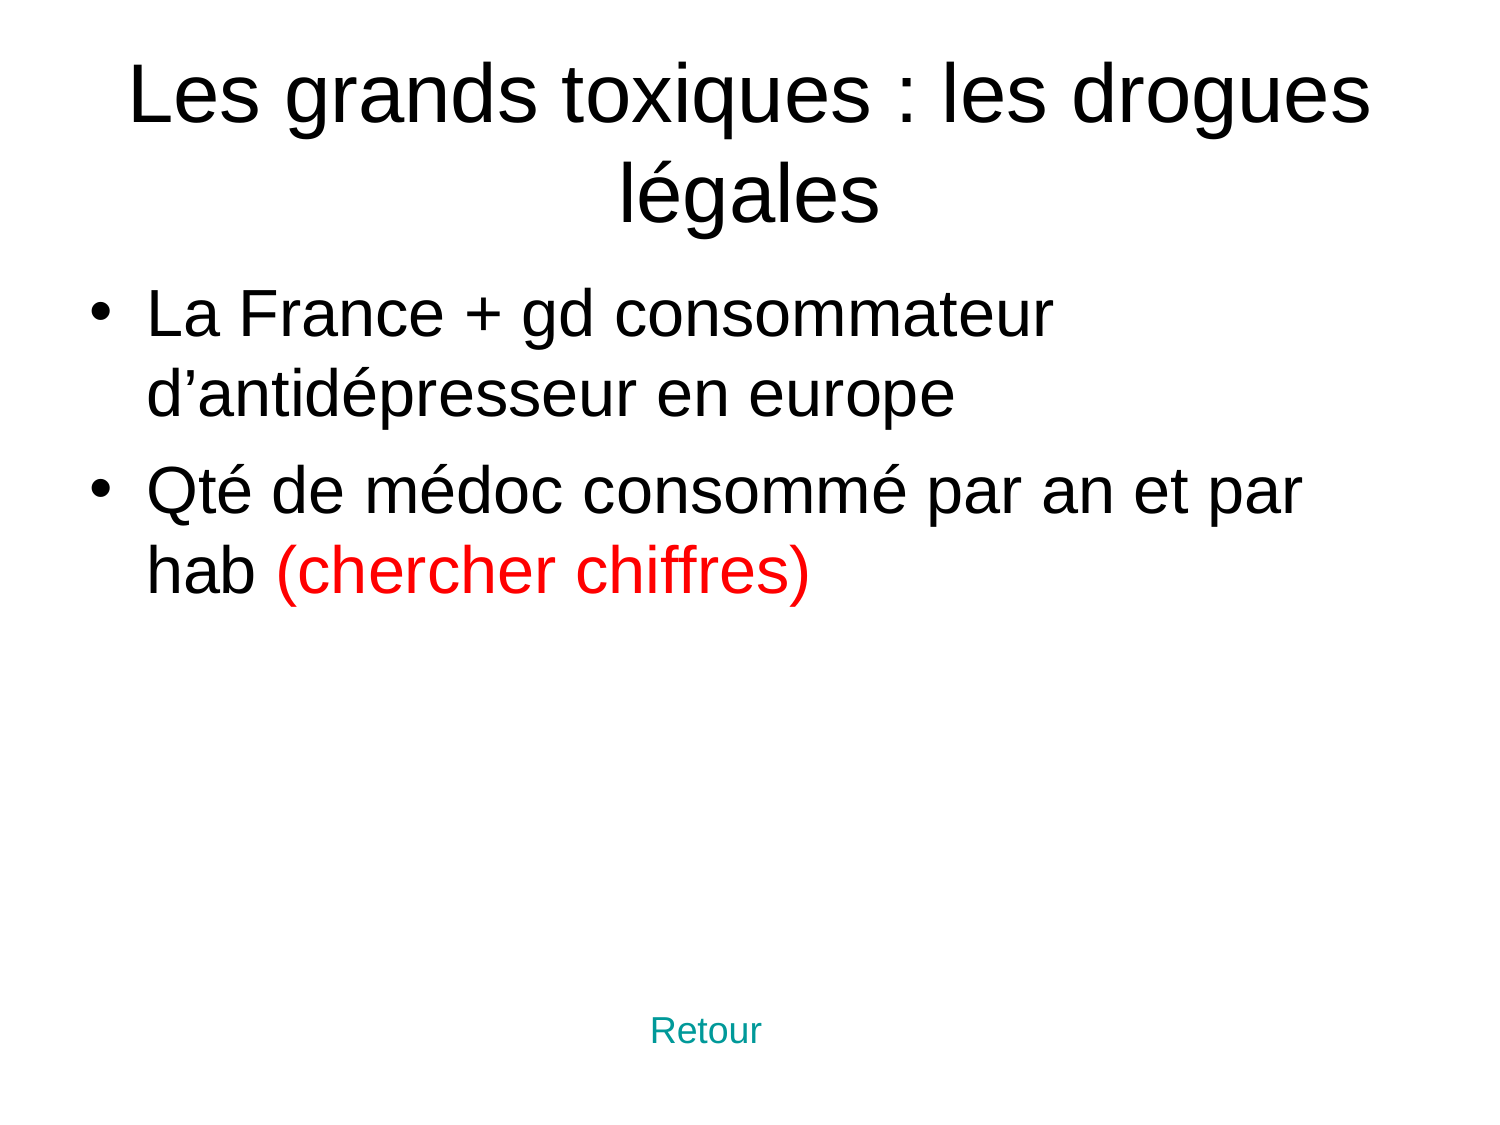

# Les grands toxiques : les drogues légales
La France + gd consommateur d’antidépresseur en europe
Qté de médoc consommé par an et par hab (chercher chiffres)
Retour